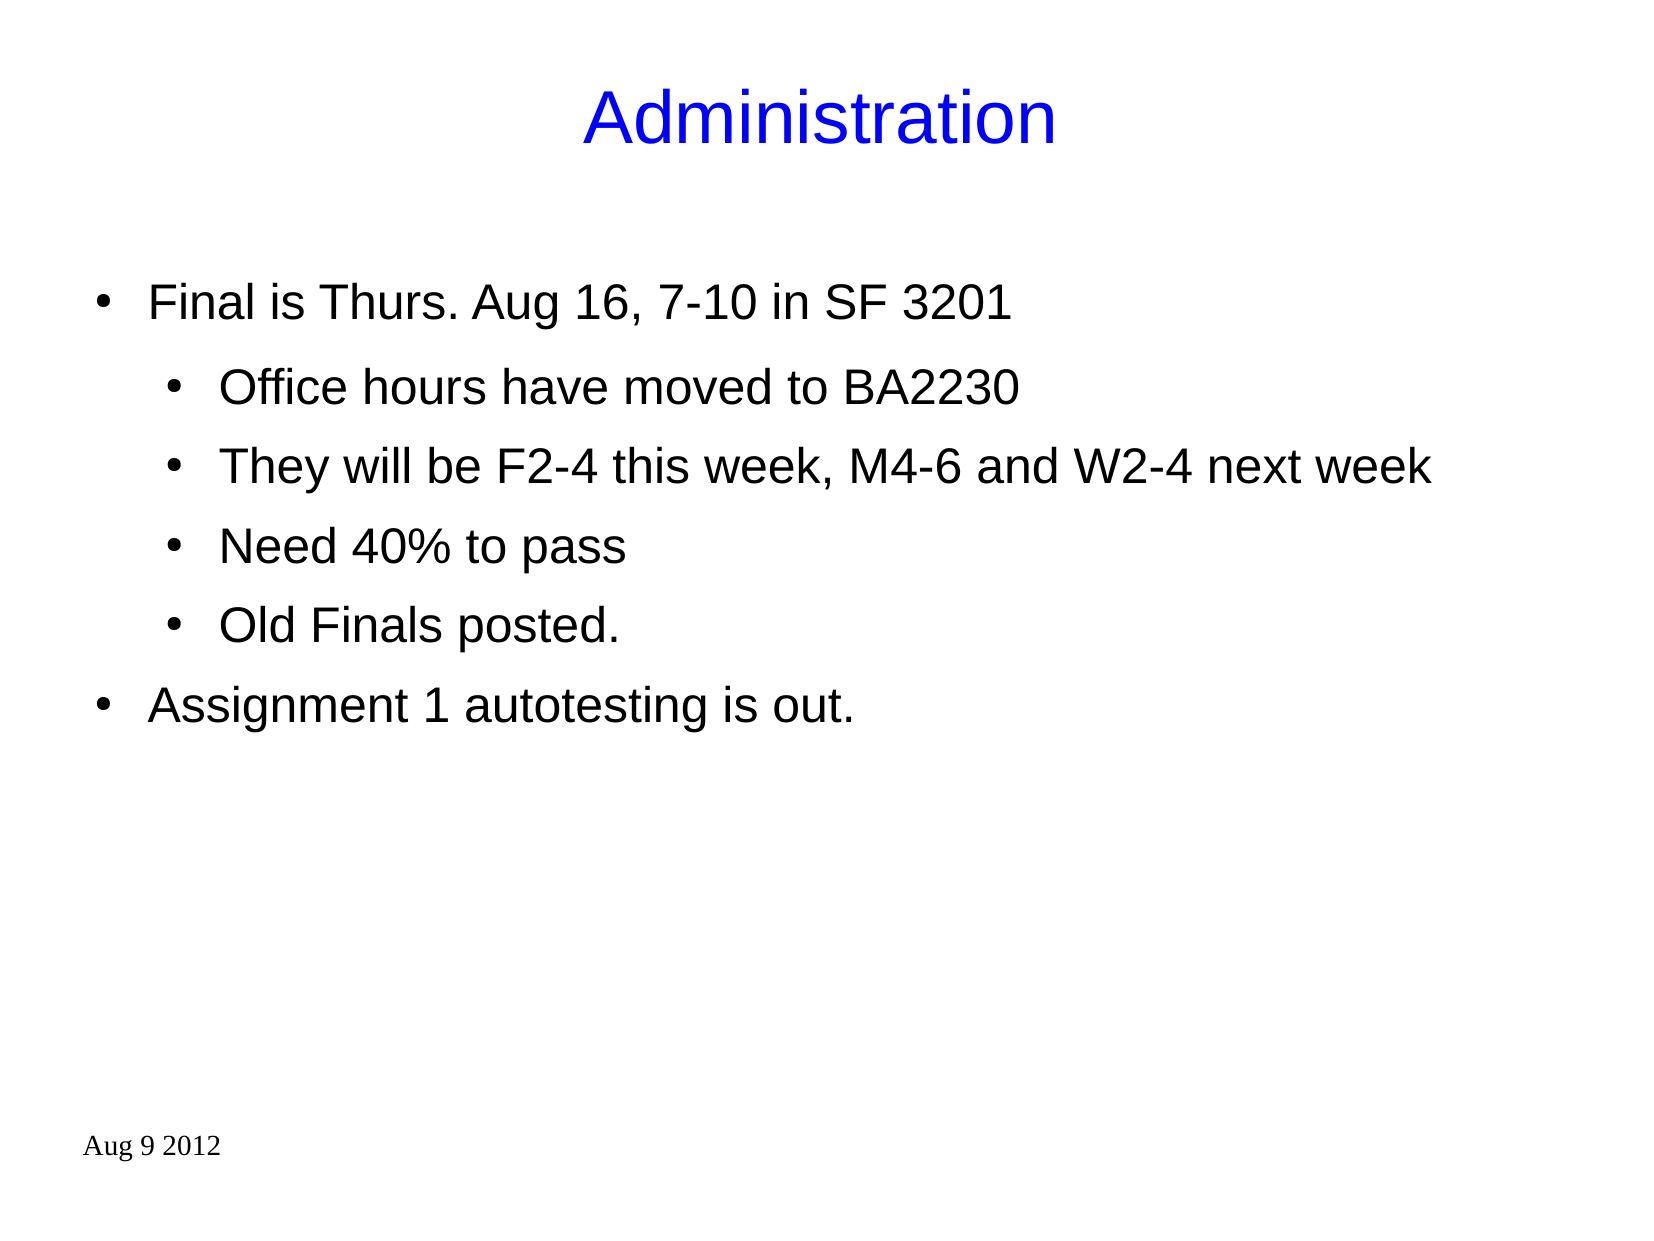

# Administration
Final is Thurs. Aug 16, 7-10 in SF 3201
Office hours have moved to BA2230
They will be F2-4 this week, M4-6 and W2-4 next week
Need 40% to pass
Old Finals posted.
Assignment 1 autotesting is out.
Aug 9 2012